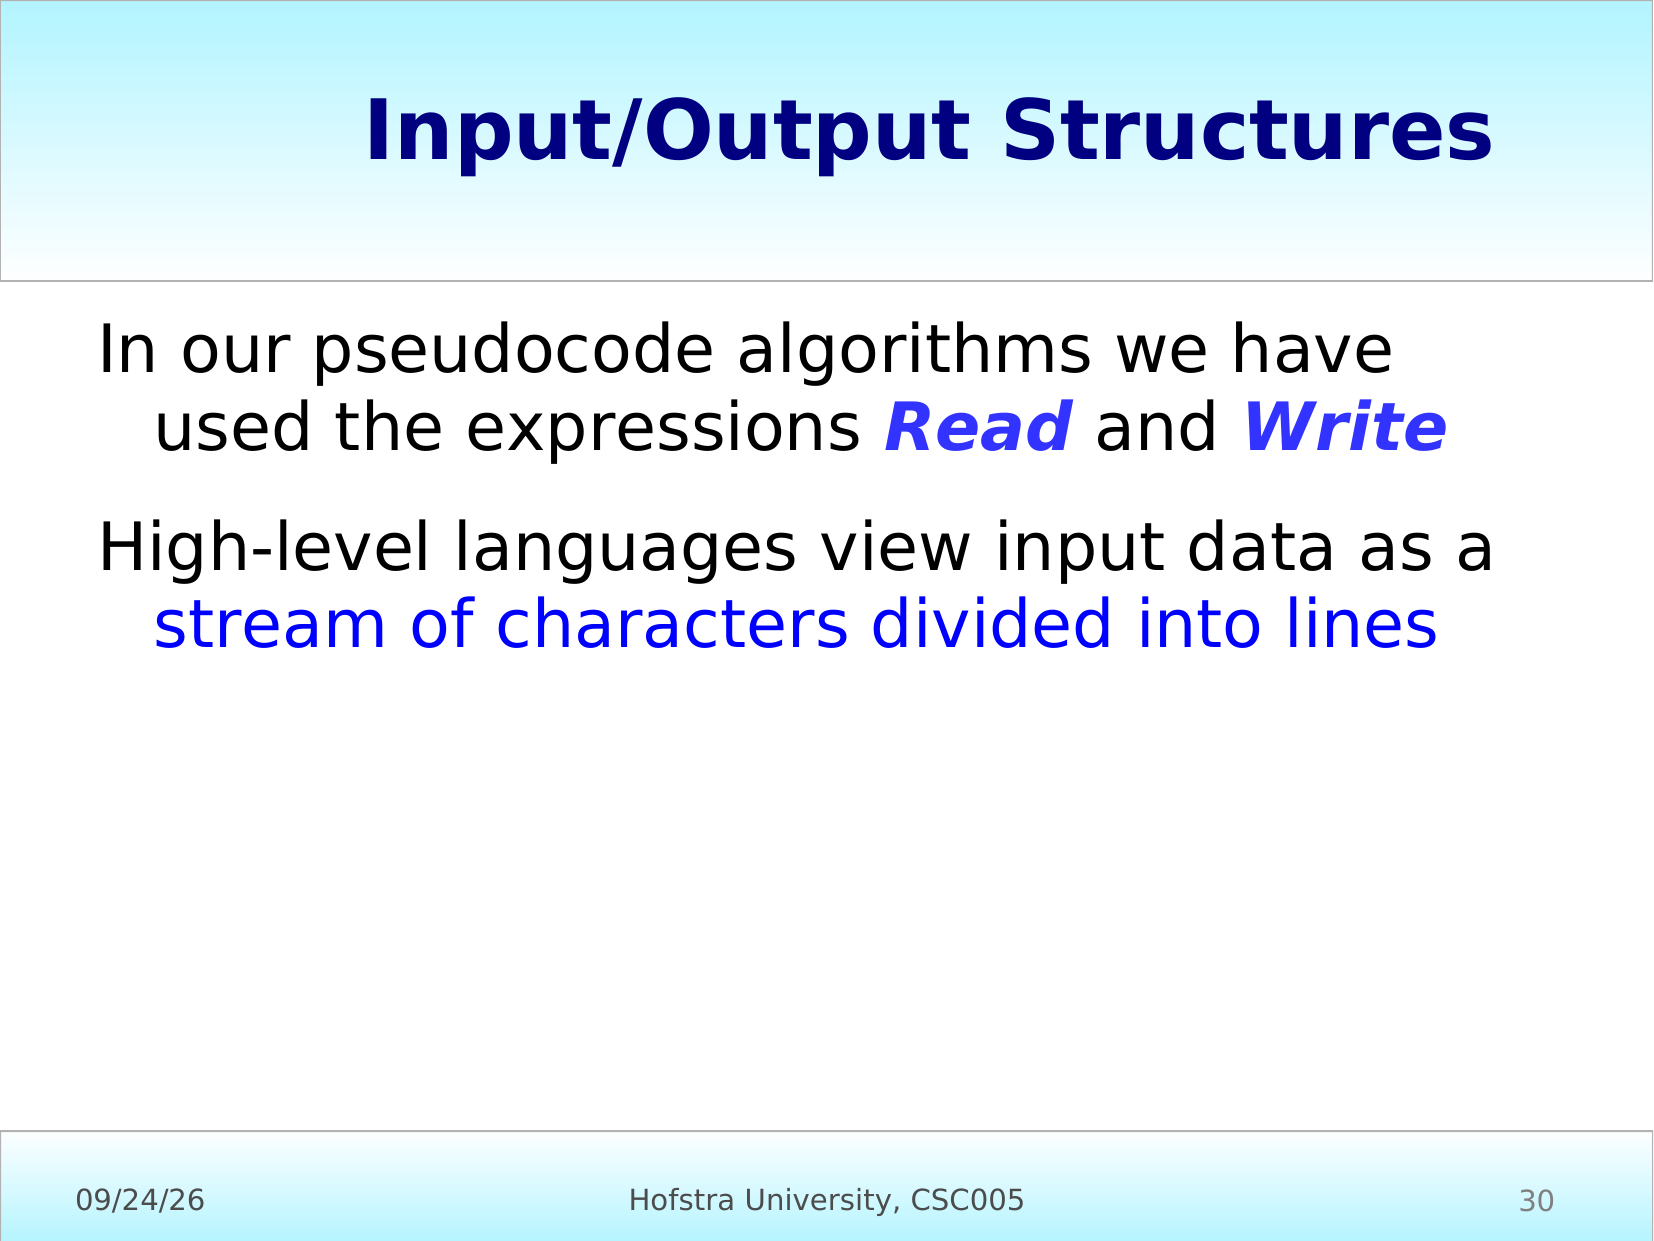

# Input/Output Structures
In our pseudocode algorithms we have used the expressions Read and Write
High-level languages view input data as a stream of characters divided into lines
30
Hofstra University, CSC005